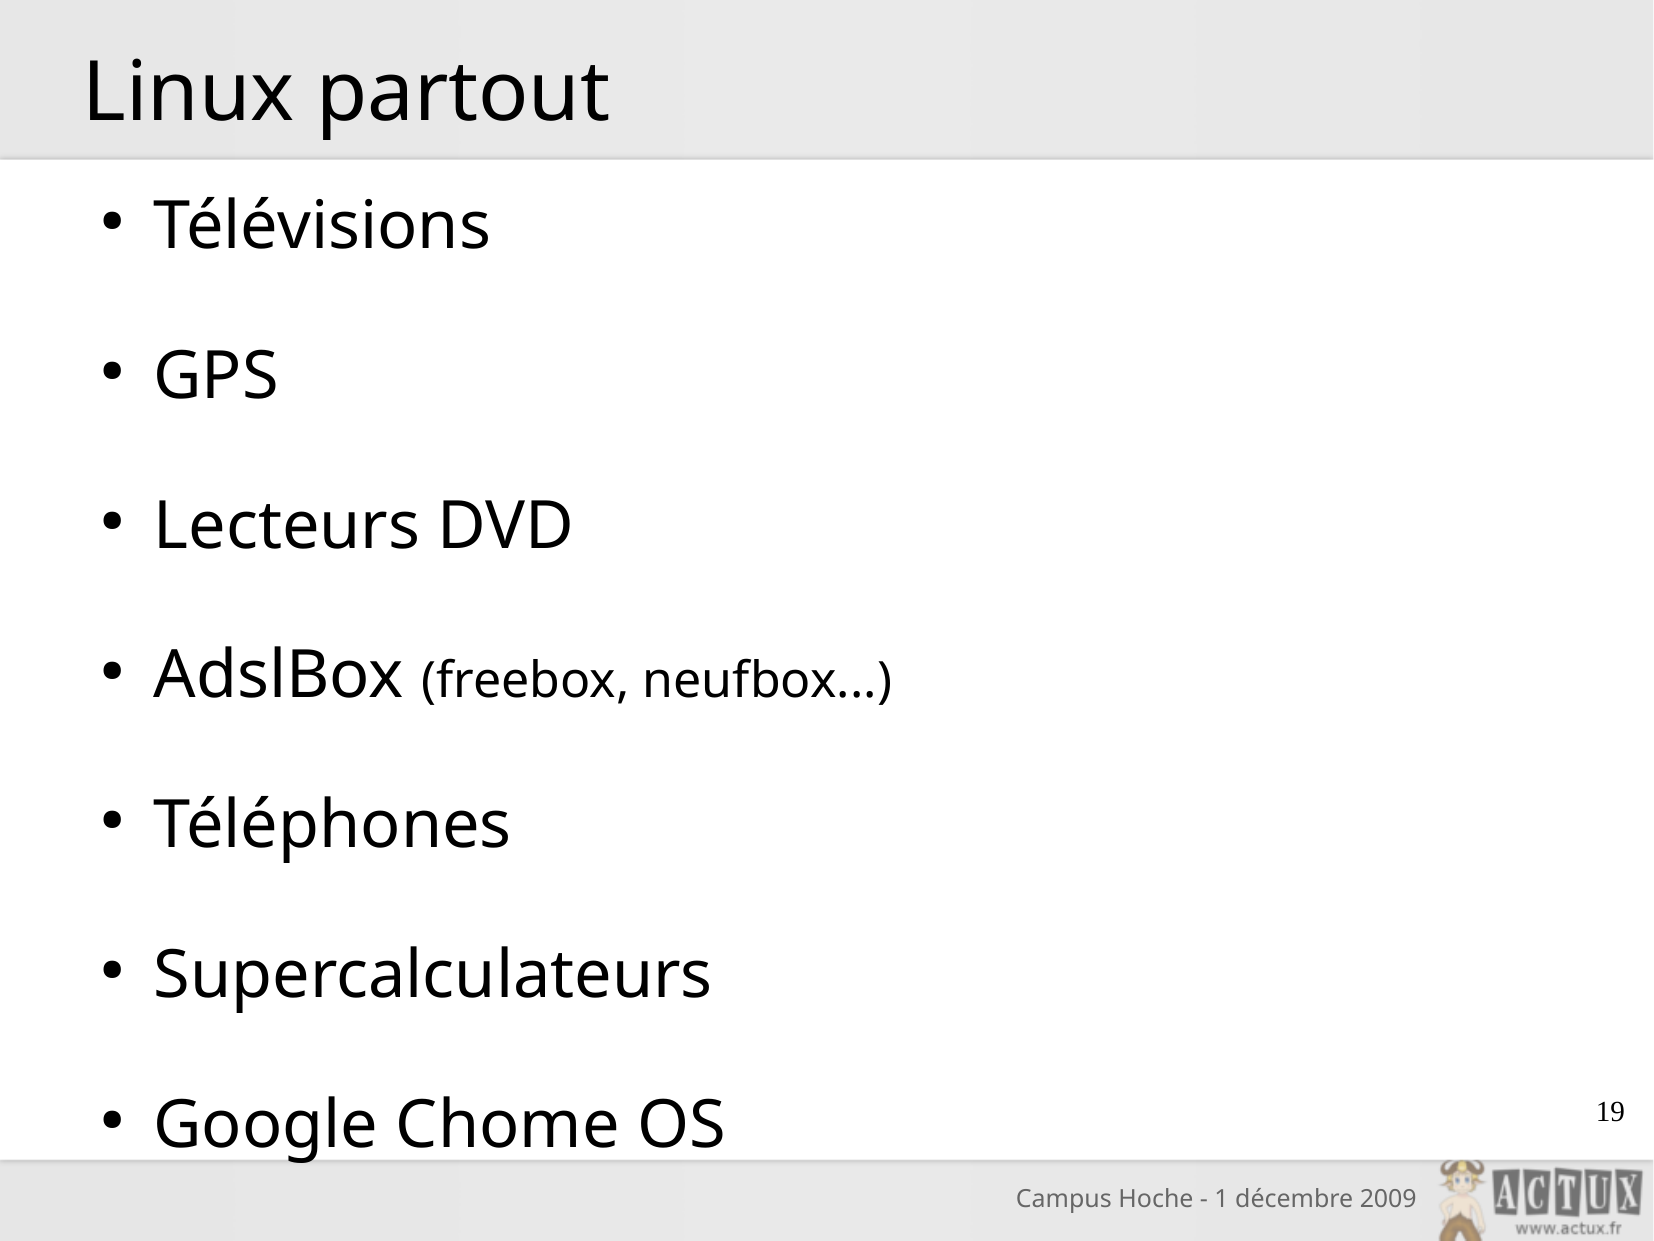

# Linux partout
Télévisions
GPS
Lecteurs DVD
AdslBox (freebox, neufbox...)
Téléphones
Supercalculateurs
Google Chome OS
19
Campus Hoche - 1 décembre 2009